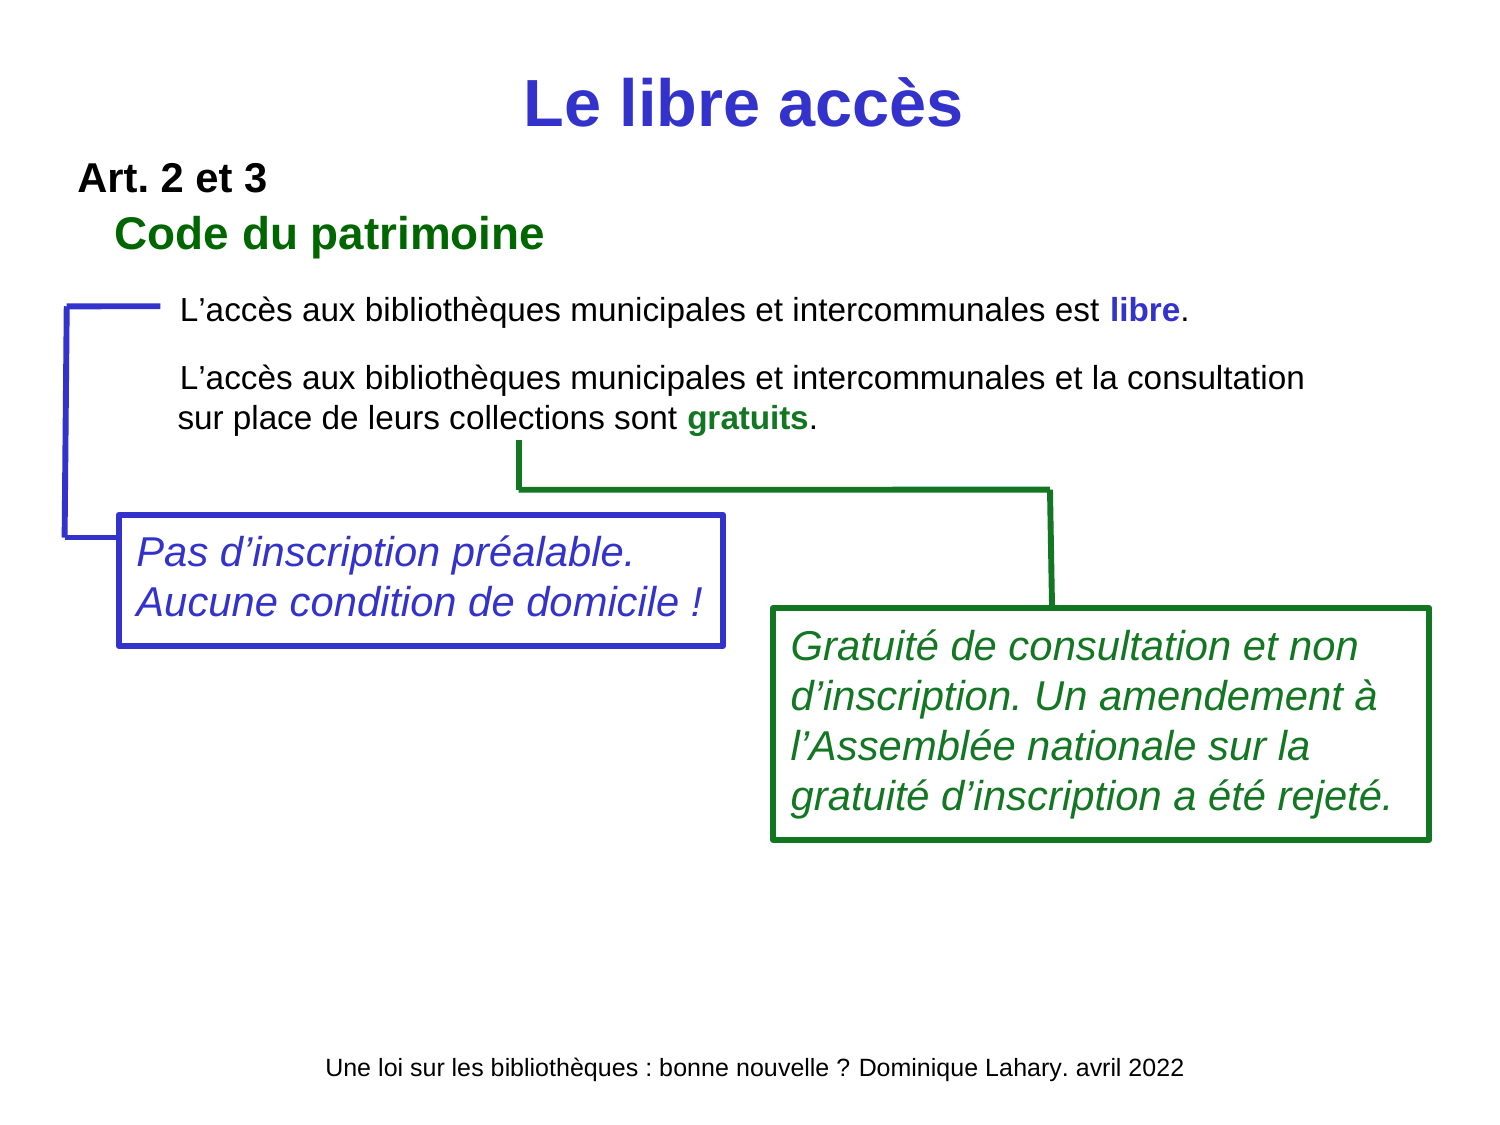

Le libre accès
Art. 2 et 3
Code du patrimoine
 L’accès aux bibliothèques municipales et intercommunales est libre.
 L’accès aux bibliothèques municipales et intercommunales et la consultation
sur place de leurs collections sont gratuits.
Pas d’inscription préalable. Aucune condition de domicile !
Gratuité de consultation et non d’inscription. Un amendement à l’Assemblée nationale sur la gratuité d’inscription a été rejeté.
Une loi sur les bibliothèques : bonne nouvelle ? Dominique Lahary. avril 2022